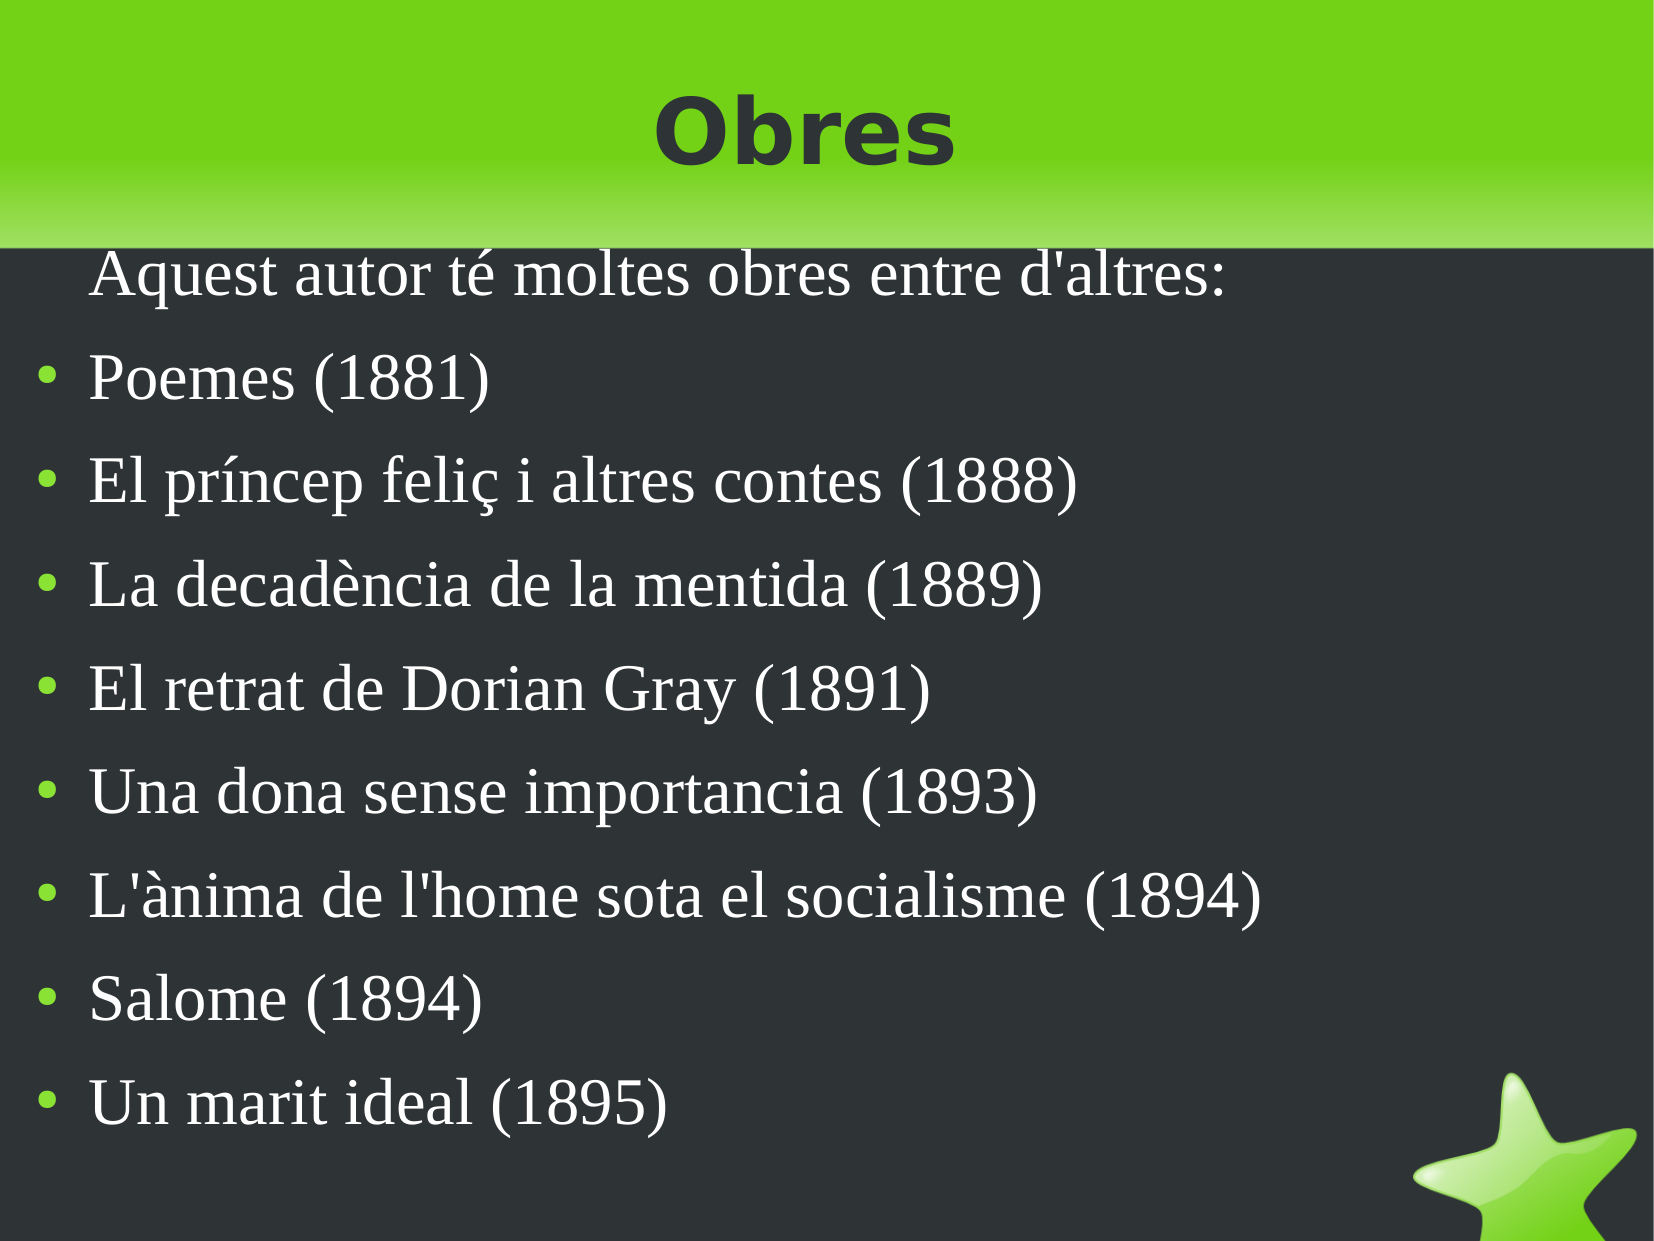

# Obres
Aquest autor té moltes obres entre d'altres:
Poemes (1881)
El príncep feliç i altres contes (1888)
La decadència de la mentida (1889)
El retrat de Dorian Gray (1891)
Una dona sense importancia (1893)
L'ànima de l'home sota el socialisme (1894)
Salome (1894)
Un marit ideal (1895)